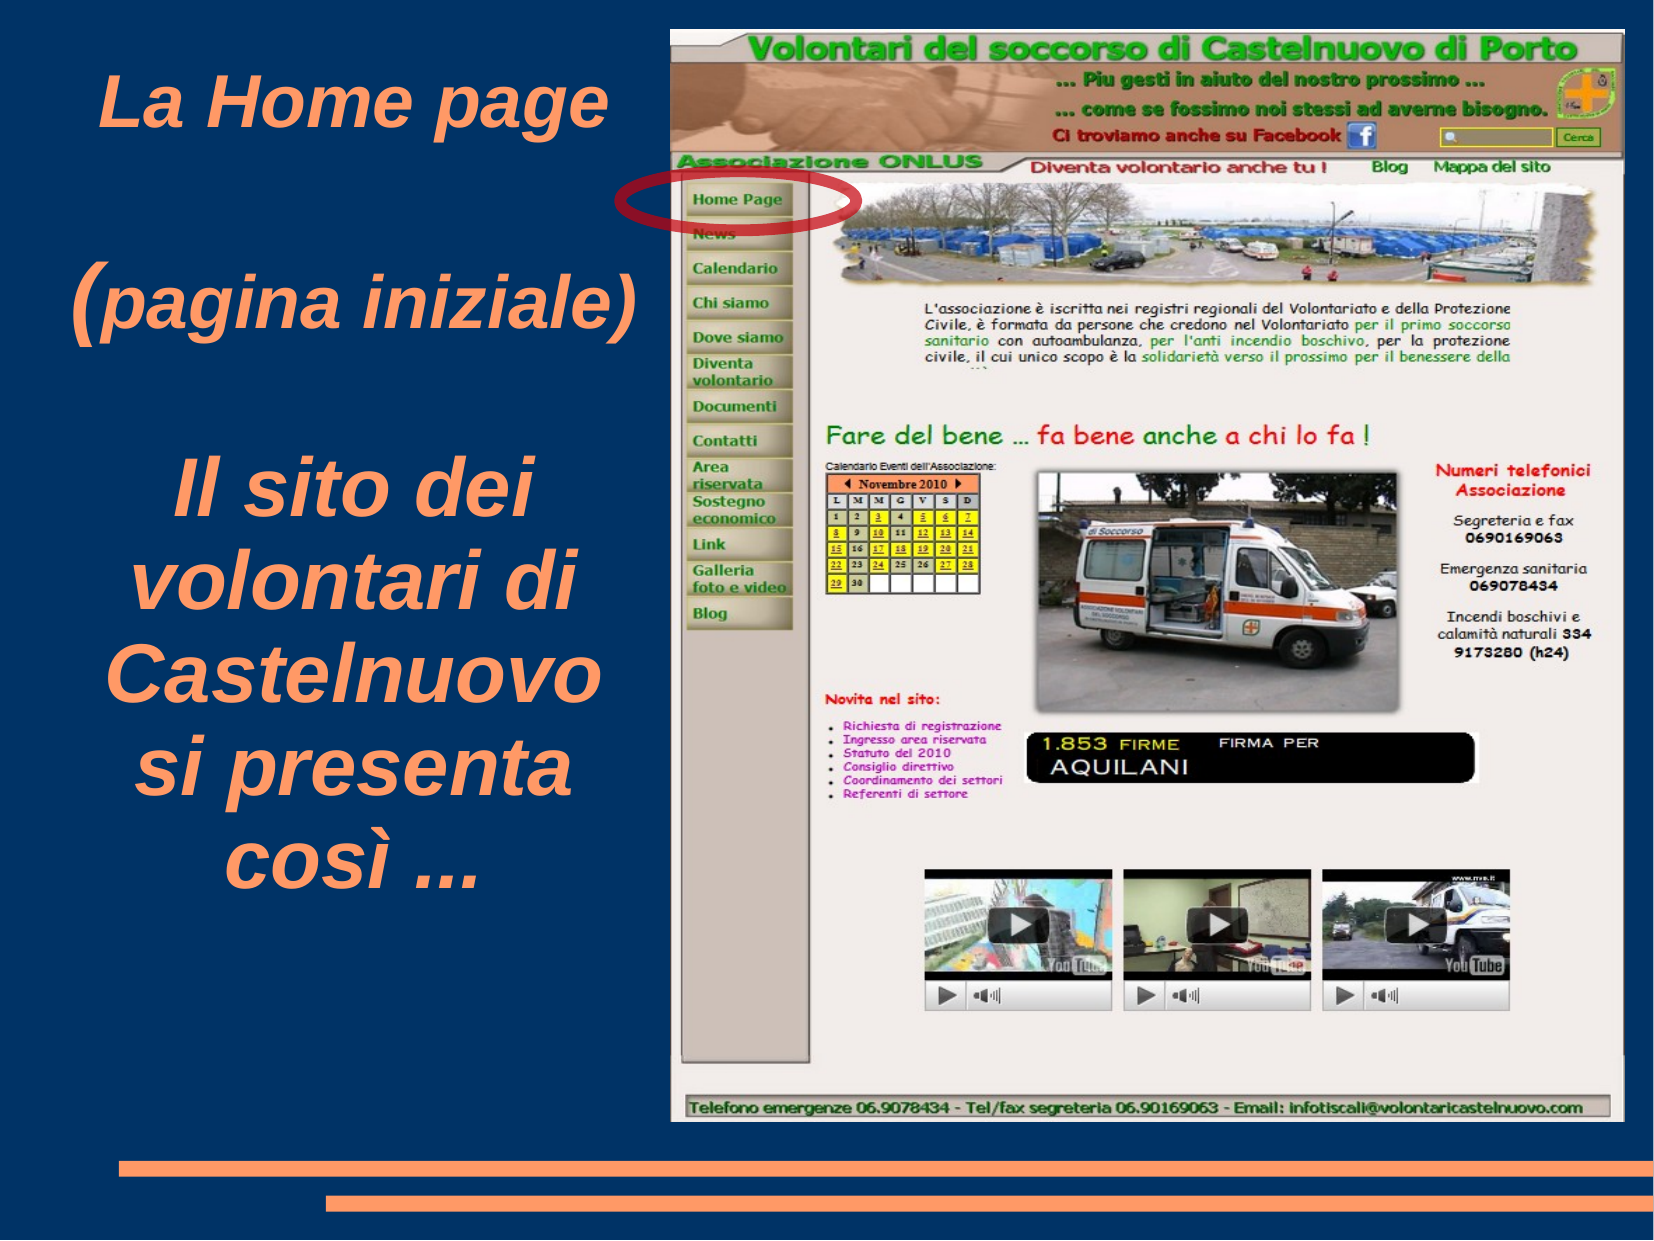

# La Home page (pagina iniziale) Il sito dei volontari di Castelnuovo si presenta così ...